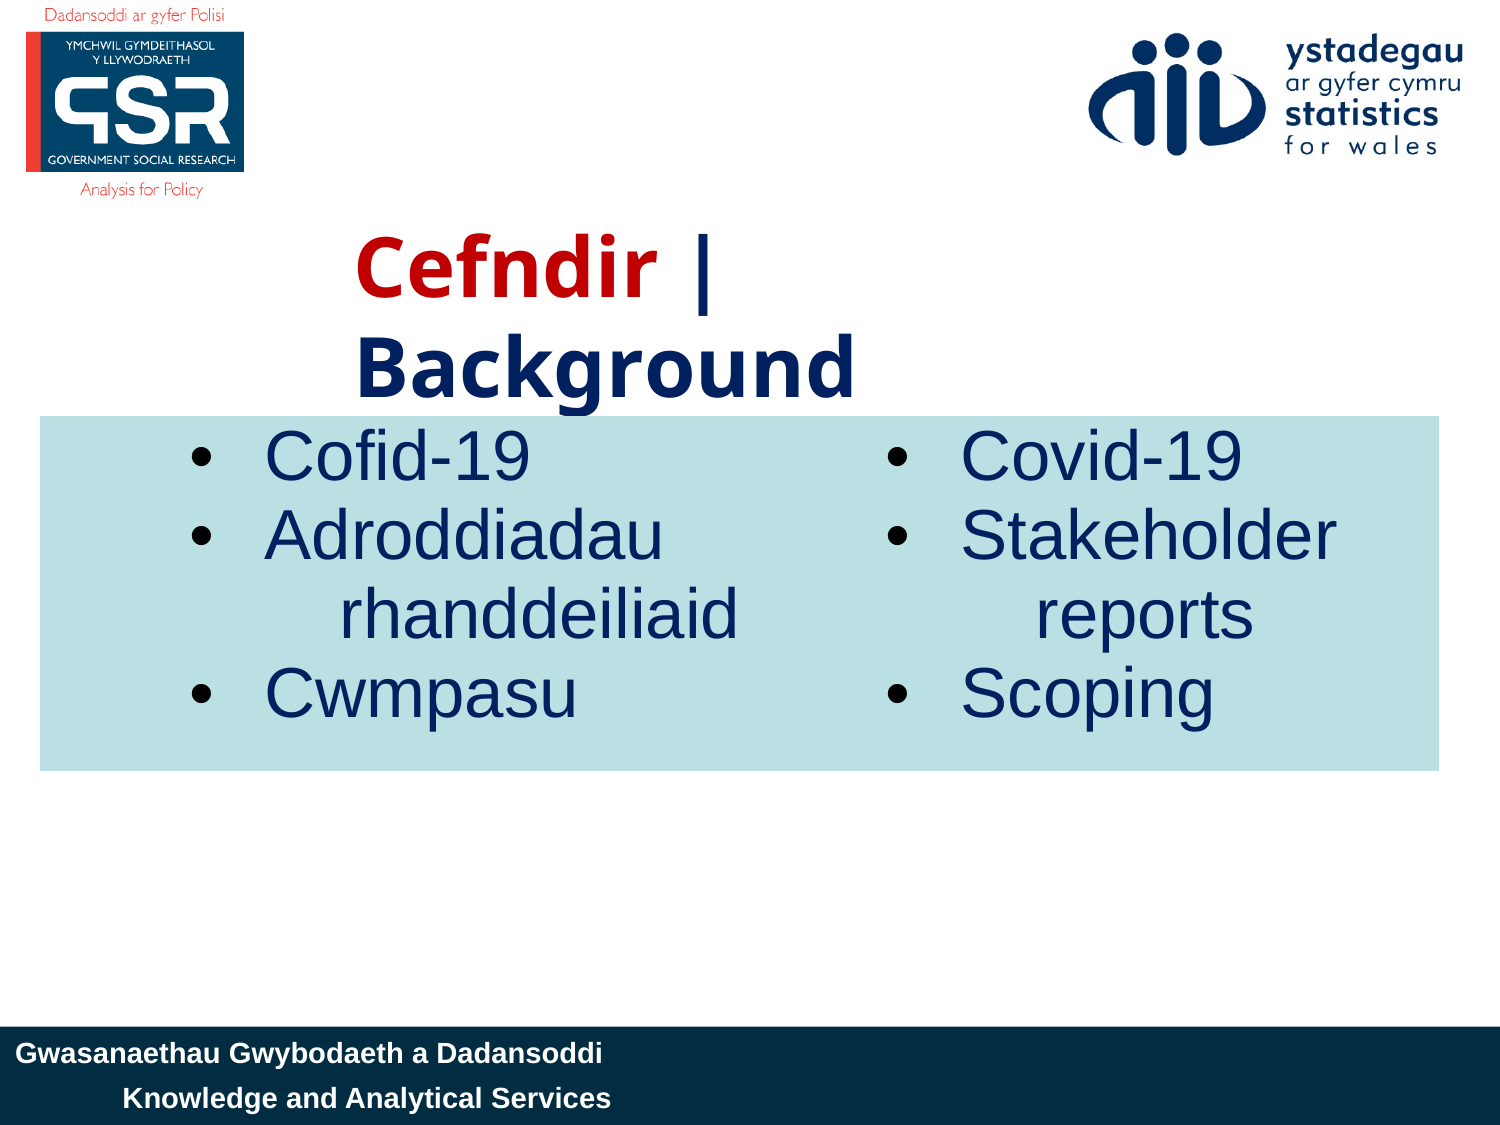

Cefndir | Background
| Cofid-19 Adroddiadau rhanddeiliaid Cwmpasu |
| --- |
| Covid-19 Stakeholder reports Scoping |
| --- |
Gwasanaethau Gwybodaeth a Dadansoddi
Knowledge and Analytical Services